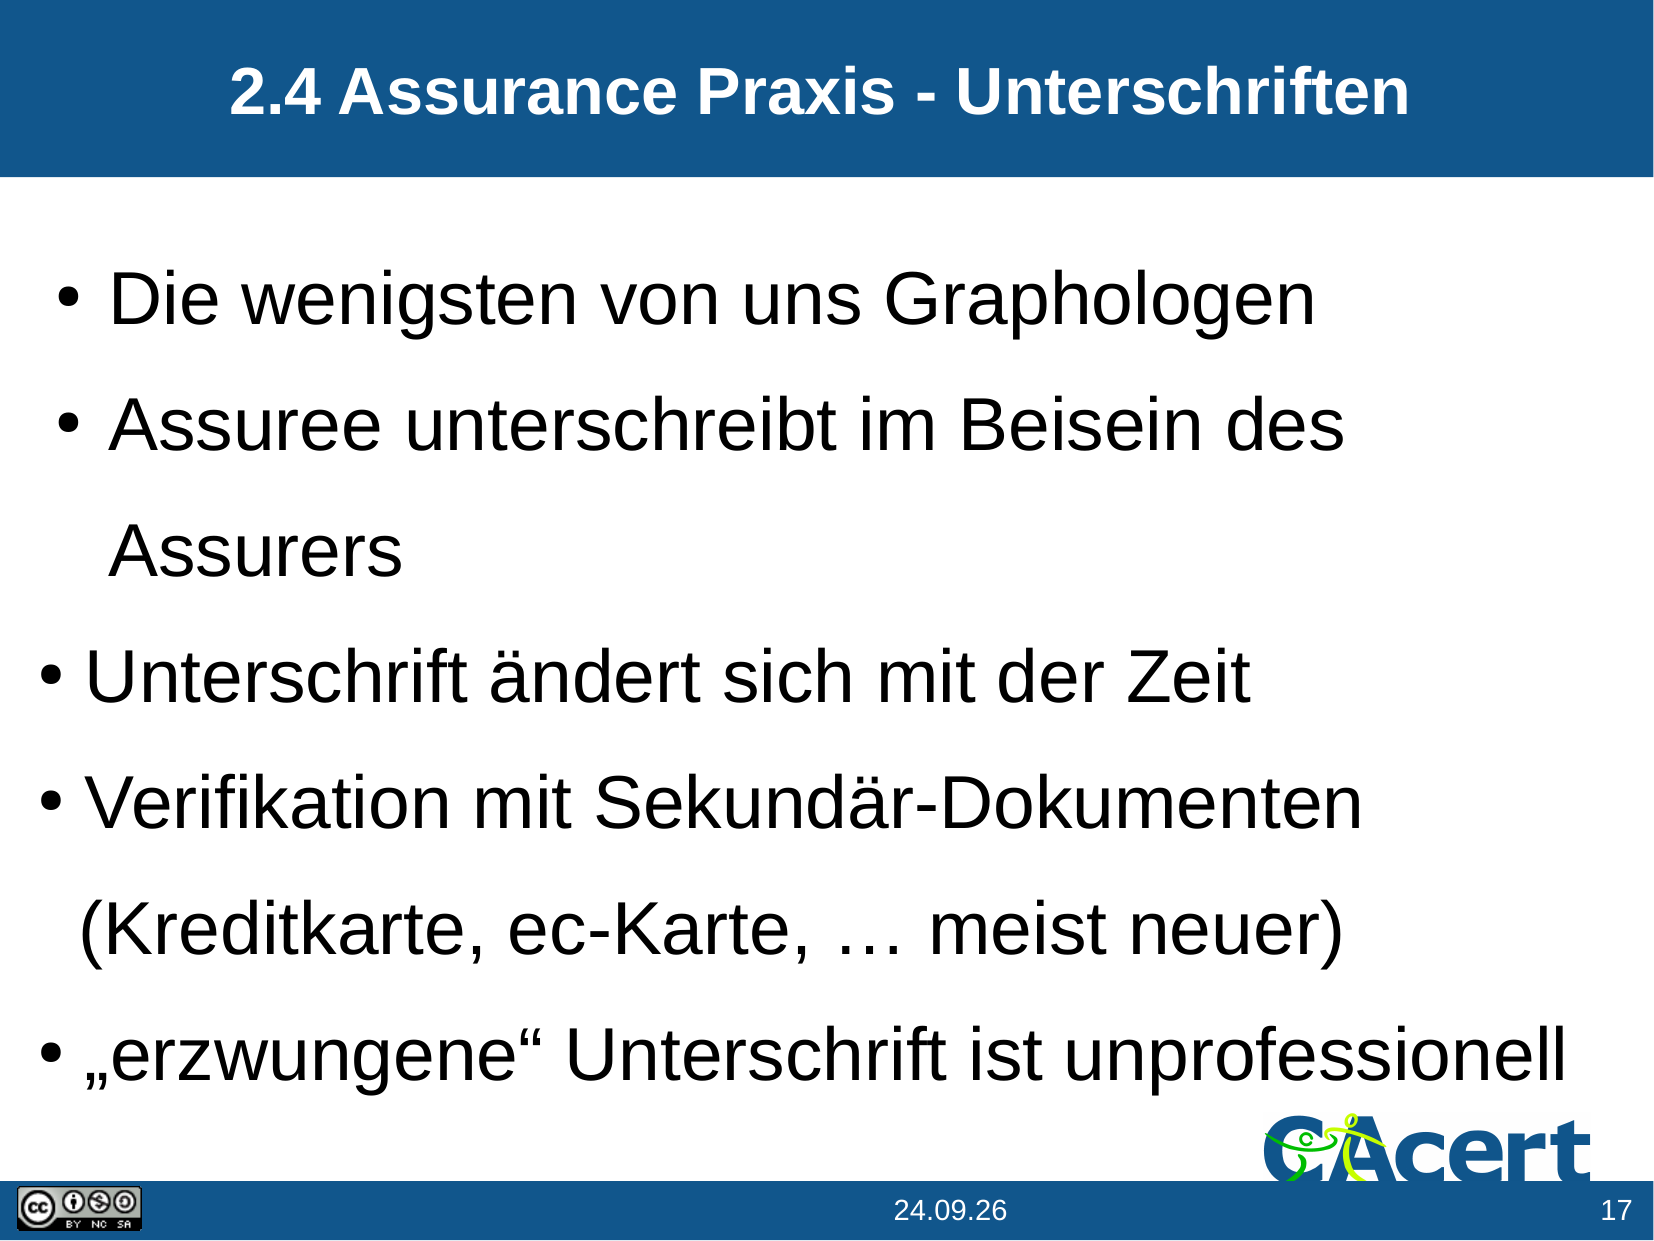

# 2.4 Assurance Praxis - Unterschriften
Die wenigsten von uns Graphologen
Assuree unterschreibt im Beisein des Assurers
 Unterschrift ändert sich mit der Zeit
 Verifikation mit Sekundär-Dokumenten
 (Kreditkarte, ec-Karte, … meist neuer)
 „erzwungene“ Unterschrift ist unprofessionell